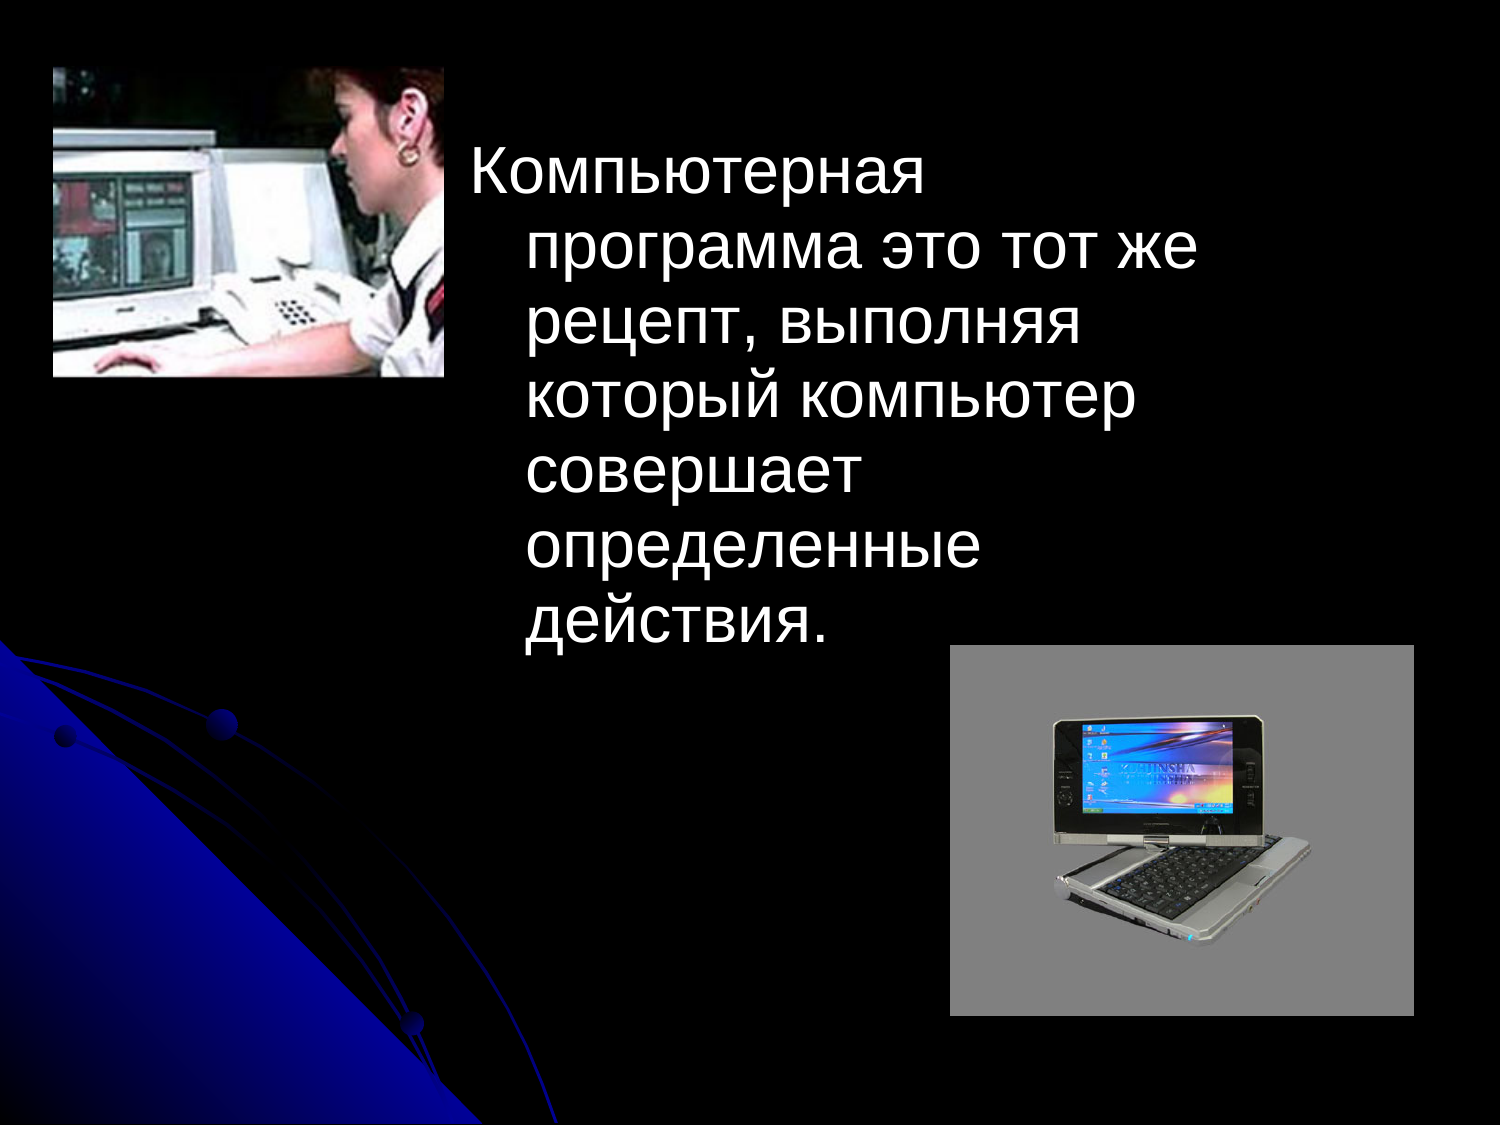

# Компьютерная программа это тот же рецепт, выполняя который компьютер совершает определенные действия.